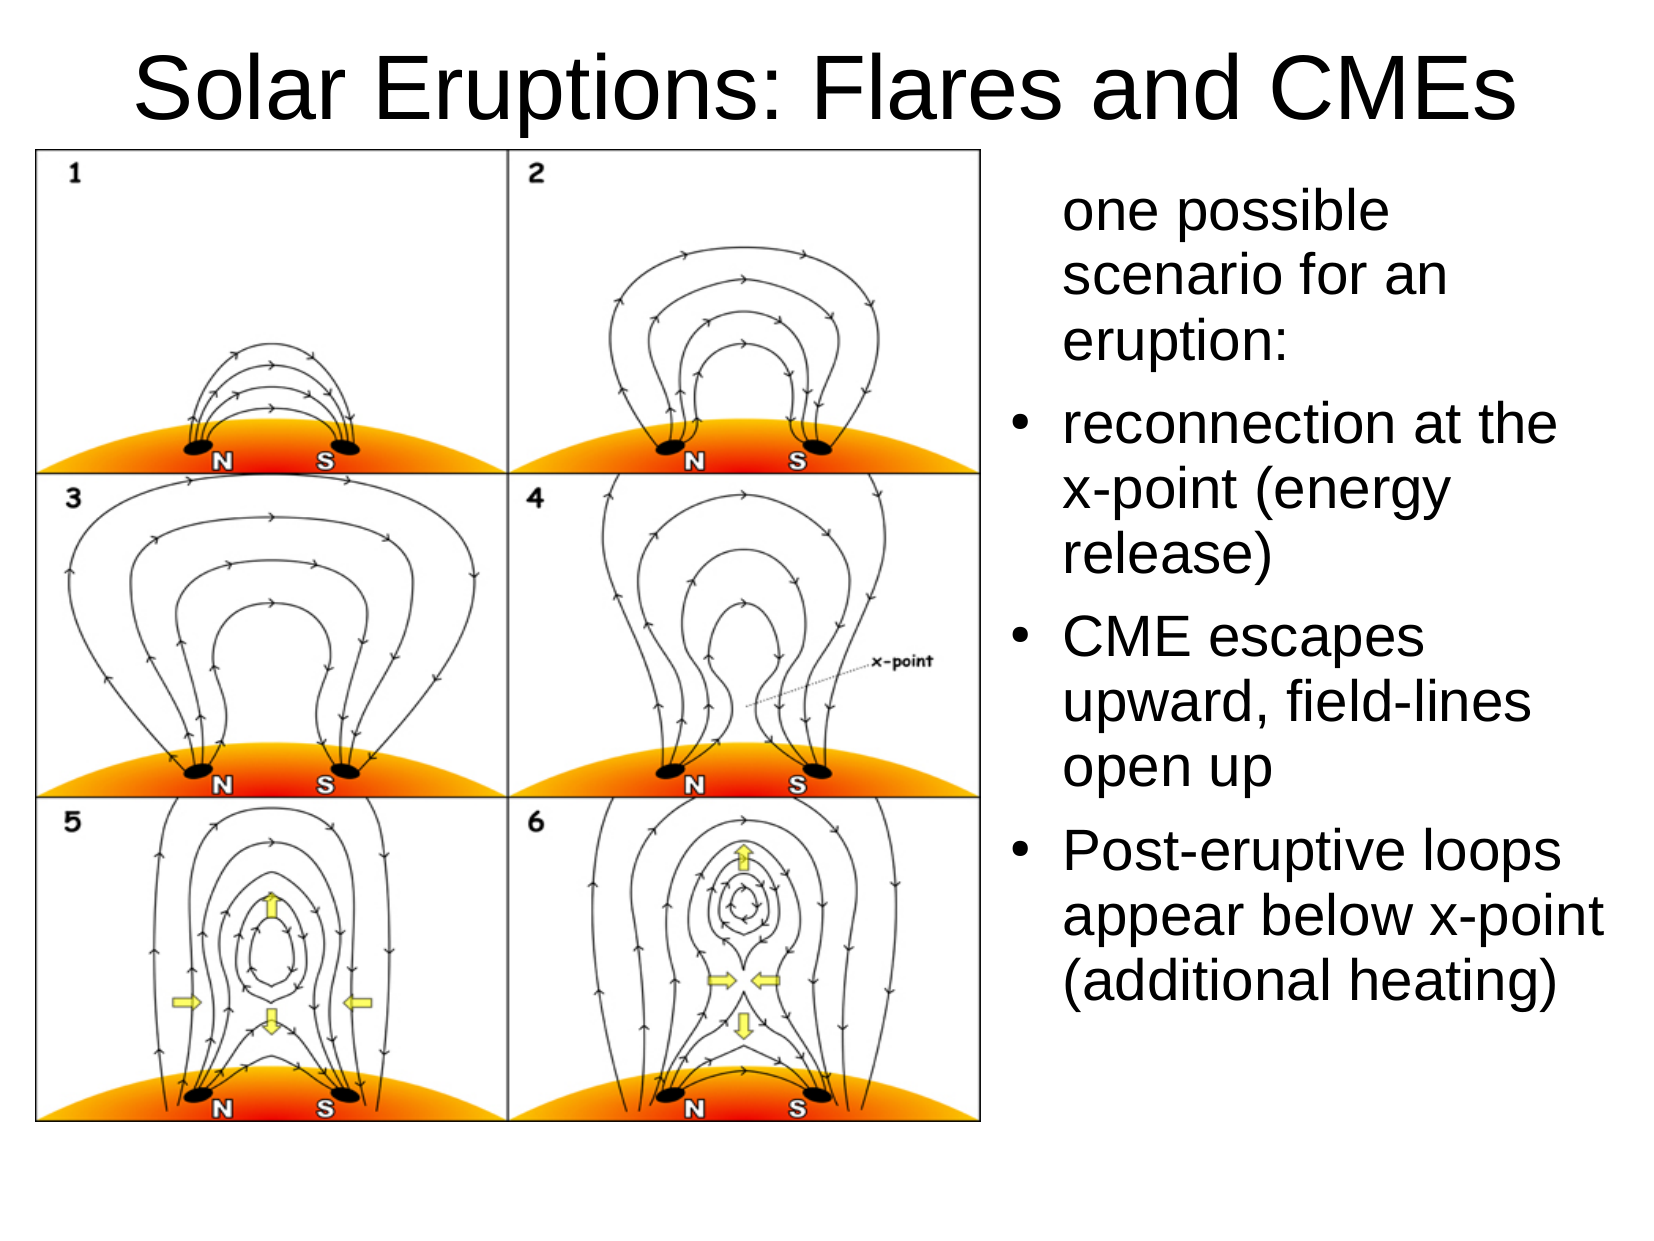

# Solar Eruptions: Flares and CMEs
one possible scenario for an eruption:
reconnection at the x-point (energy release)
CME escapes upward, field-lines open up
Post-eruptive loops appear below x-point (additional heating)